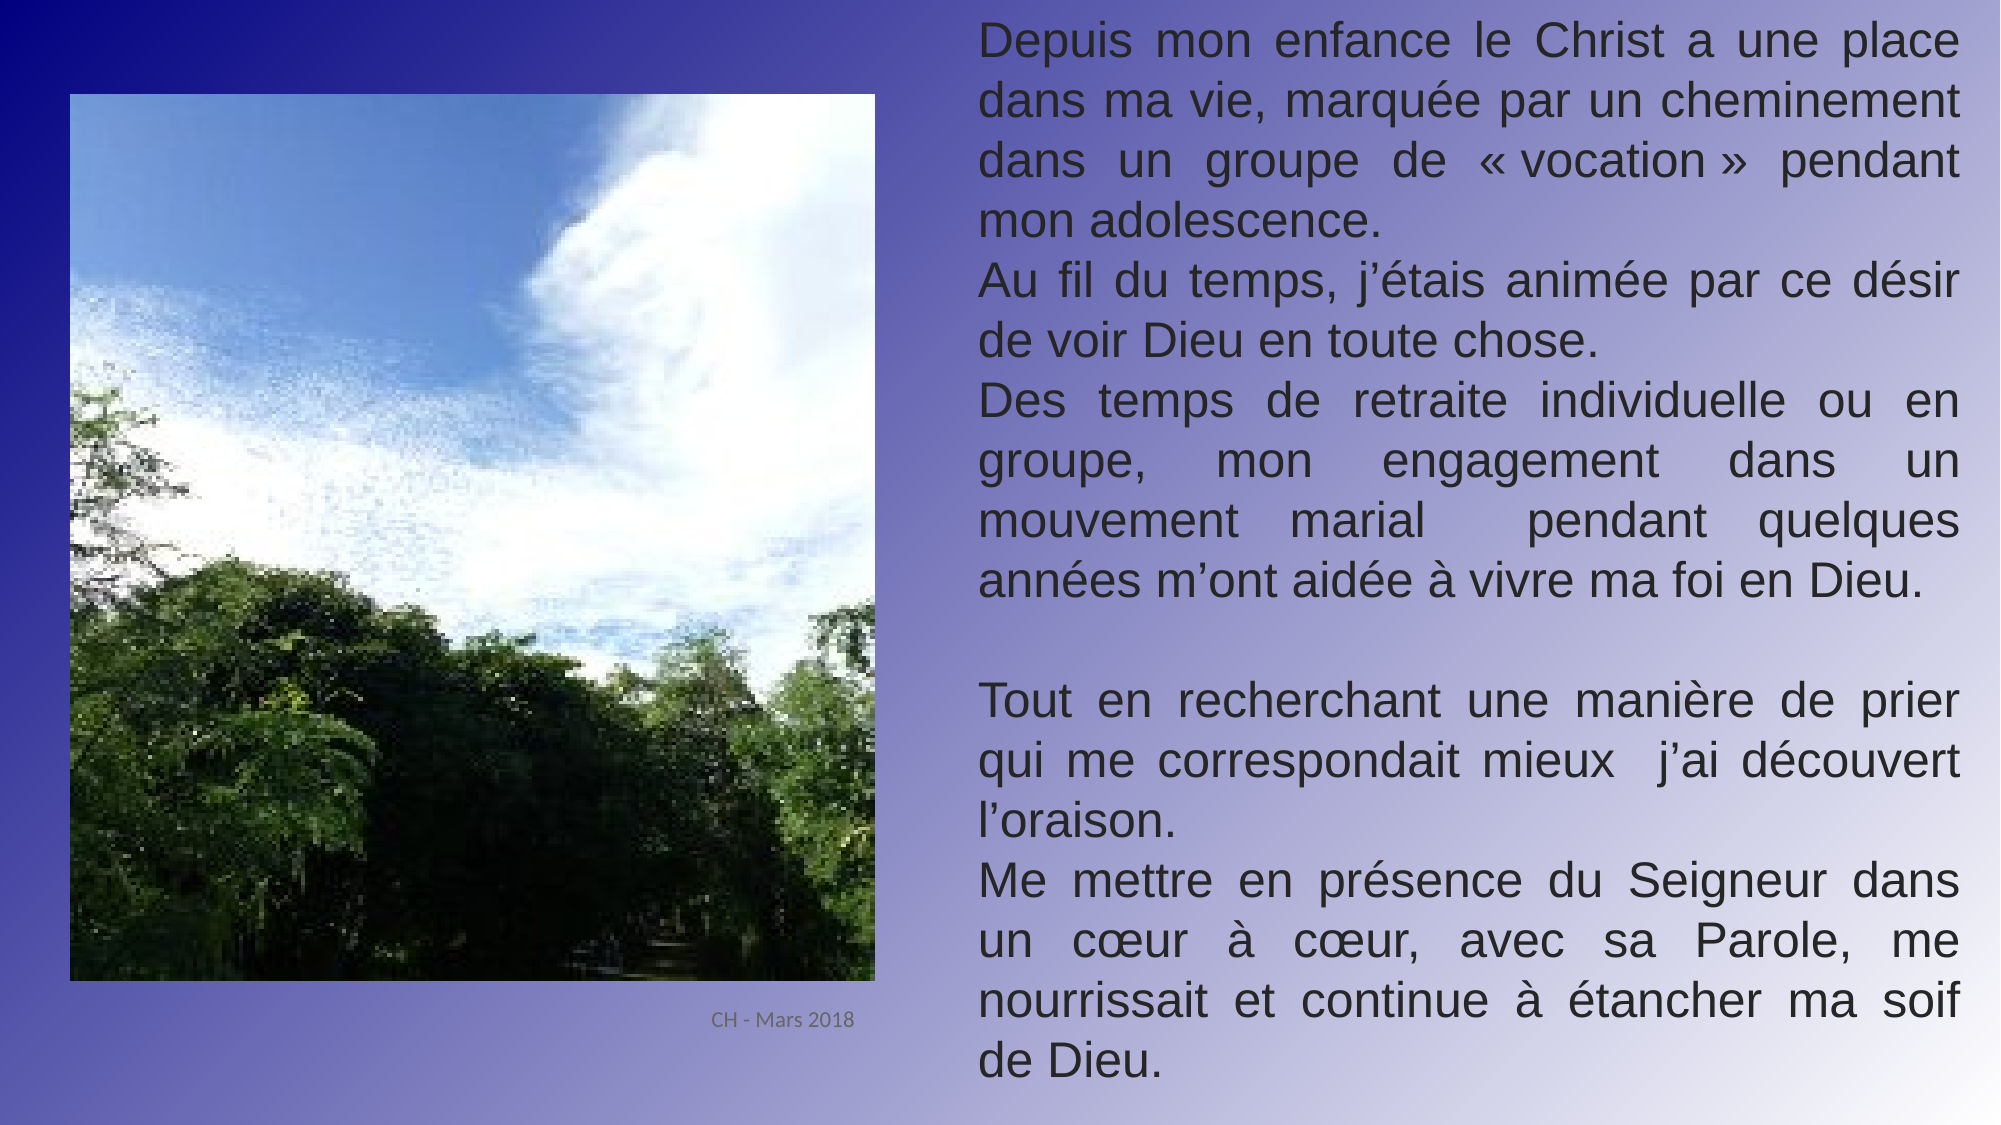

Depuis mon enfance le Christ a une place dans ma vie, marquée par un cheminement dans un groupe de « vocation » pendant mon adolescence.
Au fil du temps, j’étais animée par ce désir de voir Dieu en toute chose.
Des temps de retraite individuelle ou en groupe, mon engagement dans un mouvement marial pendant quelques années m’ont aidée à vivre ma foi en Dieu.
Tout en recherchant une manière de prier qui me correspondait mieux j’ai découvert l’oraison.
Me mettre en présence du Seigneur dans un cœur à cœur, avec sa Parole, me nourrissait et continue à étancher ma soif de Dieu.
CH - Mars 2018